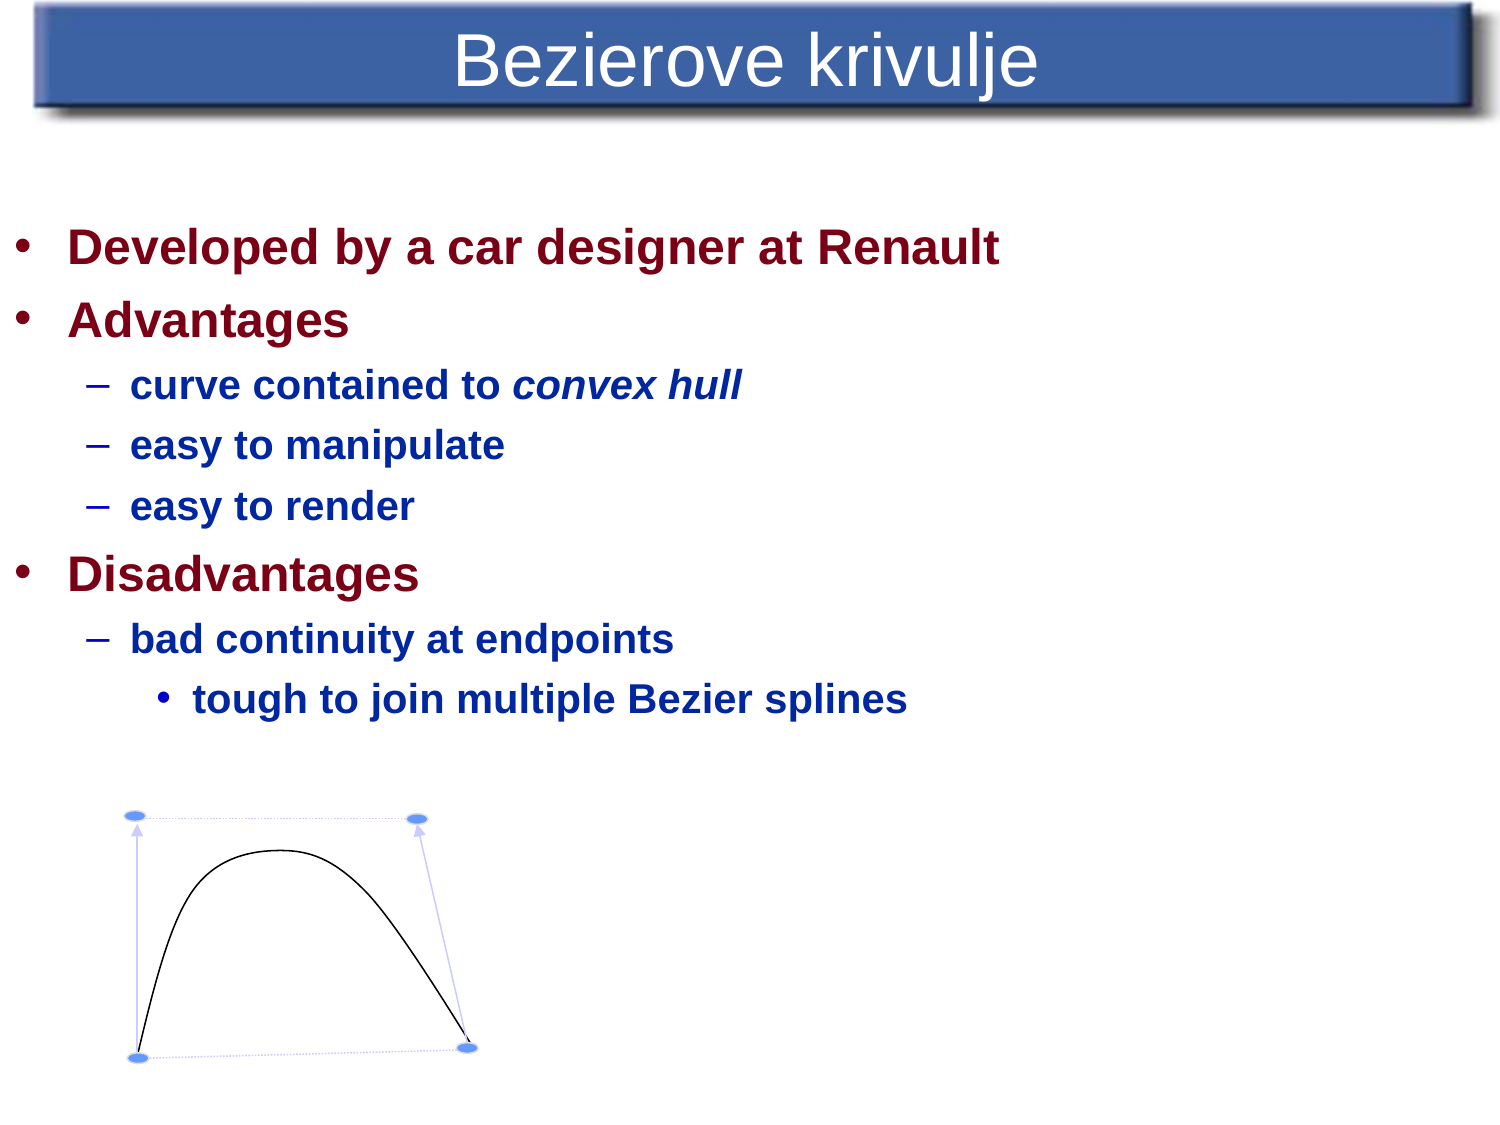

# Bezierove krivulje
Developed by a car designer at Renault
Advantages
curve contained to convex hull
easy to manipulate
easy to render
Disadvantages
bad continuity at endpoints
tough to join multiple Bezier splines